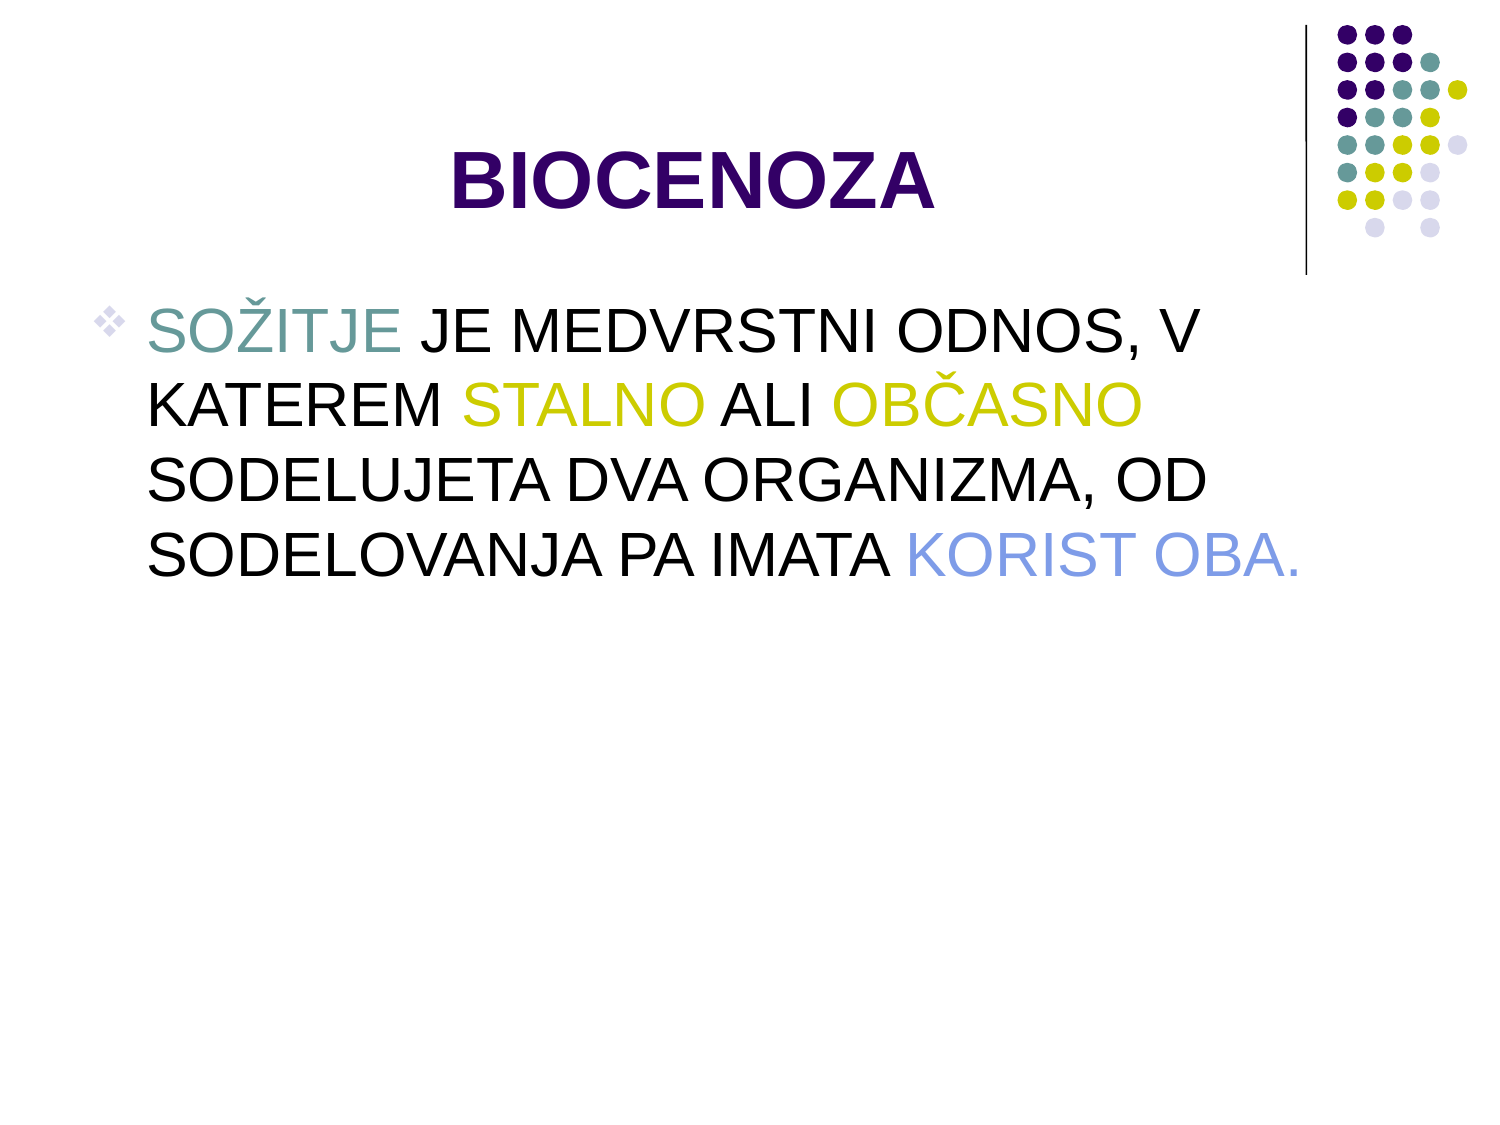

# BIOCENOZA
SOŽITJE JE MEDVRSTNI ODNOS, V KATEREM STALNO ALI OBČASNO SODELUJETA DVA ORGANIZMA, OD SODELOVANJA PA IMATA KORIST OBA.